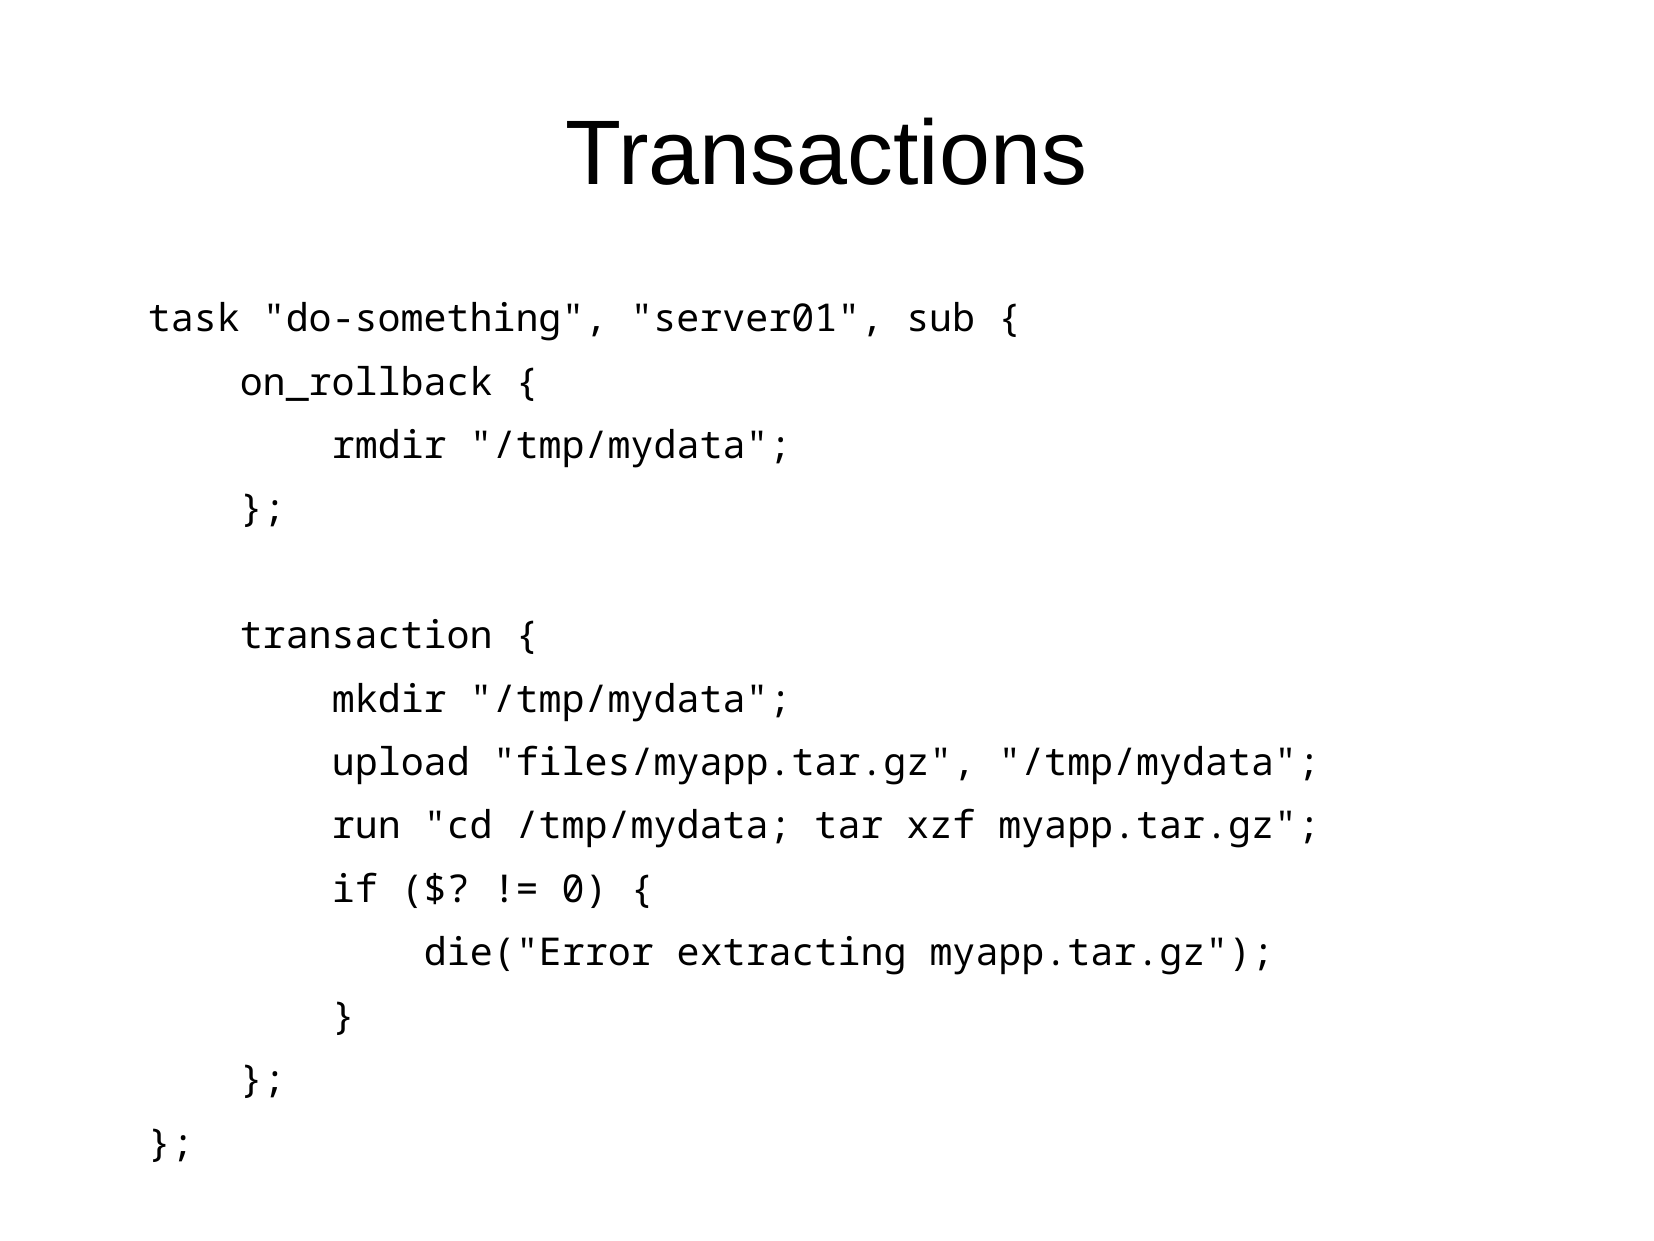

# Transactions
task "do-something", "server01", sub {
 on_rollback {
 rmdir "/tmp/mydata";
 };
 transaction {
 mkdir "/tmp/mydata";
 upload "files/myapp.tar.gz", "/tmp/mydata";
 run "cd /tmp/mydata; tar xzf myapp.tar.gz";
 if ($? != 0) {
 die("Error extracting myapp.tar.gz");
 }
 };
};